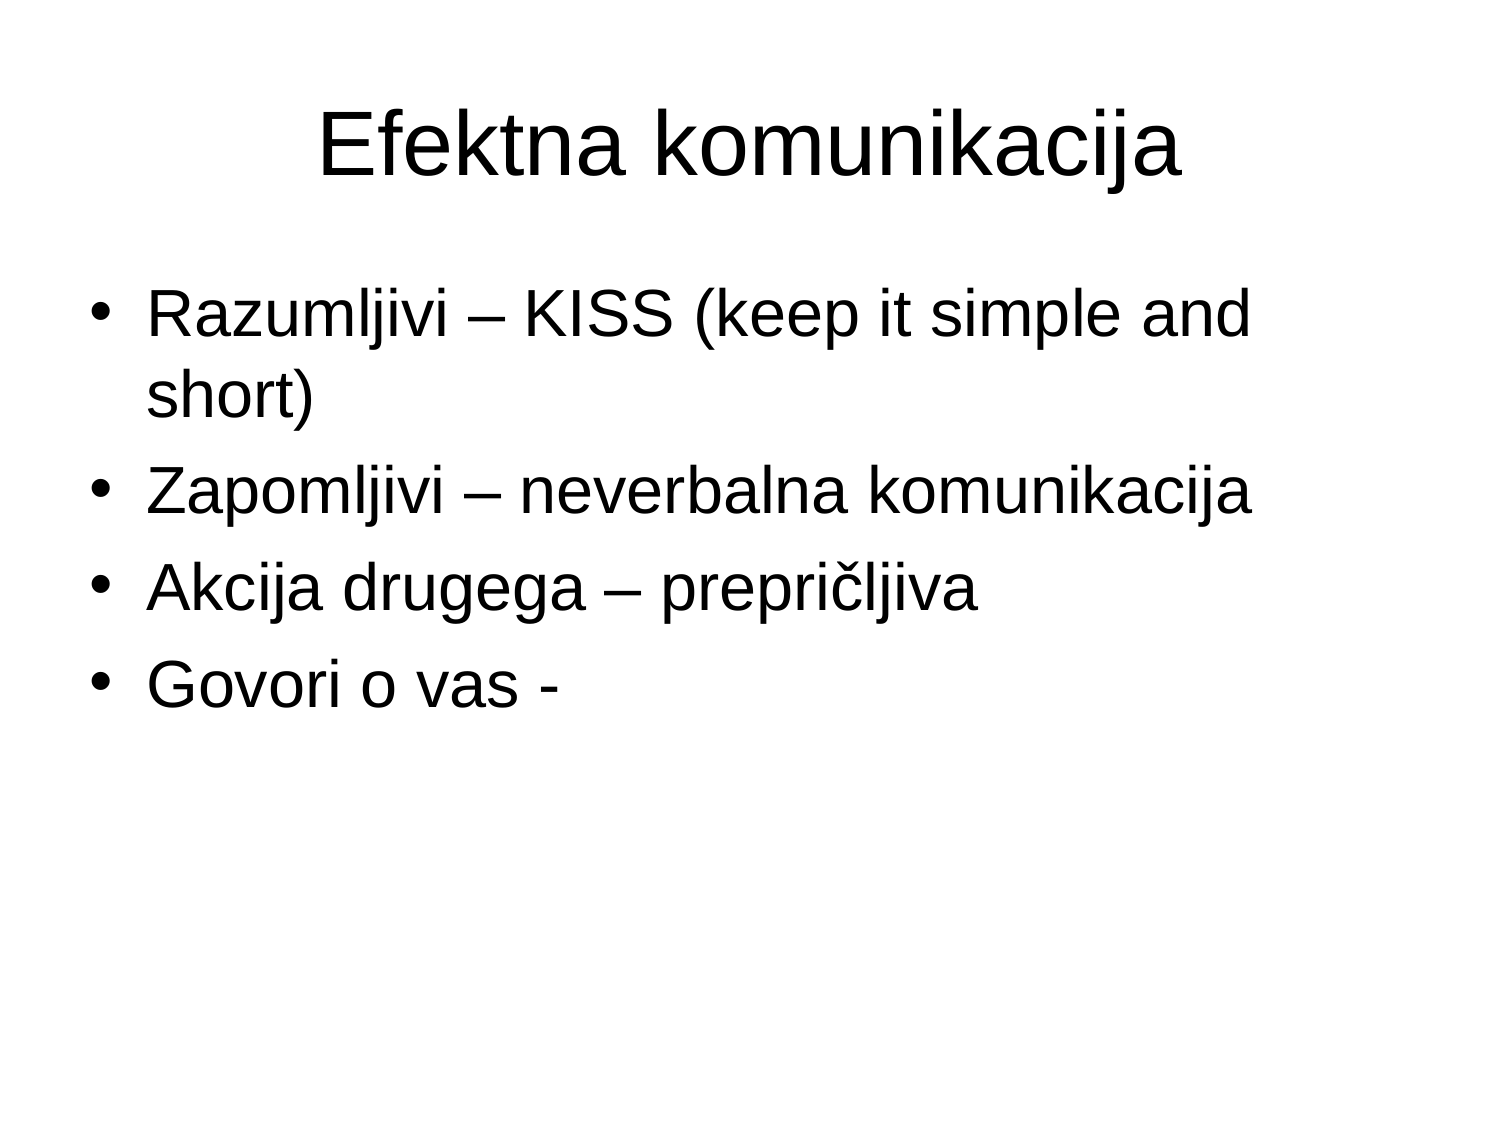

# Efektna komunikacija
Razumljivi – KISS (keep it simple and short)
Zapomljivi – neverbalna komunikacija
Akcija drugega – prepričljiva
Govori o vas -